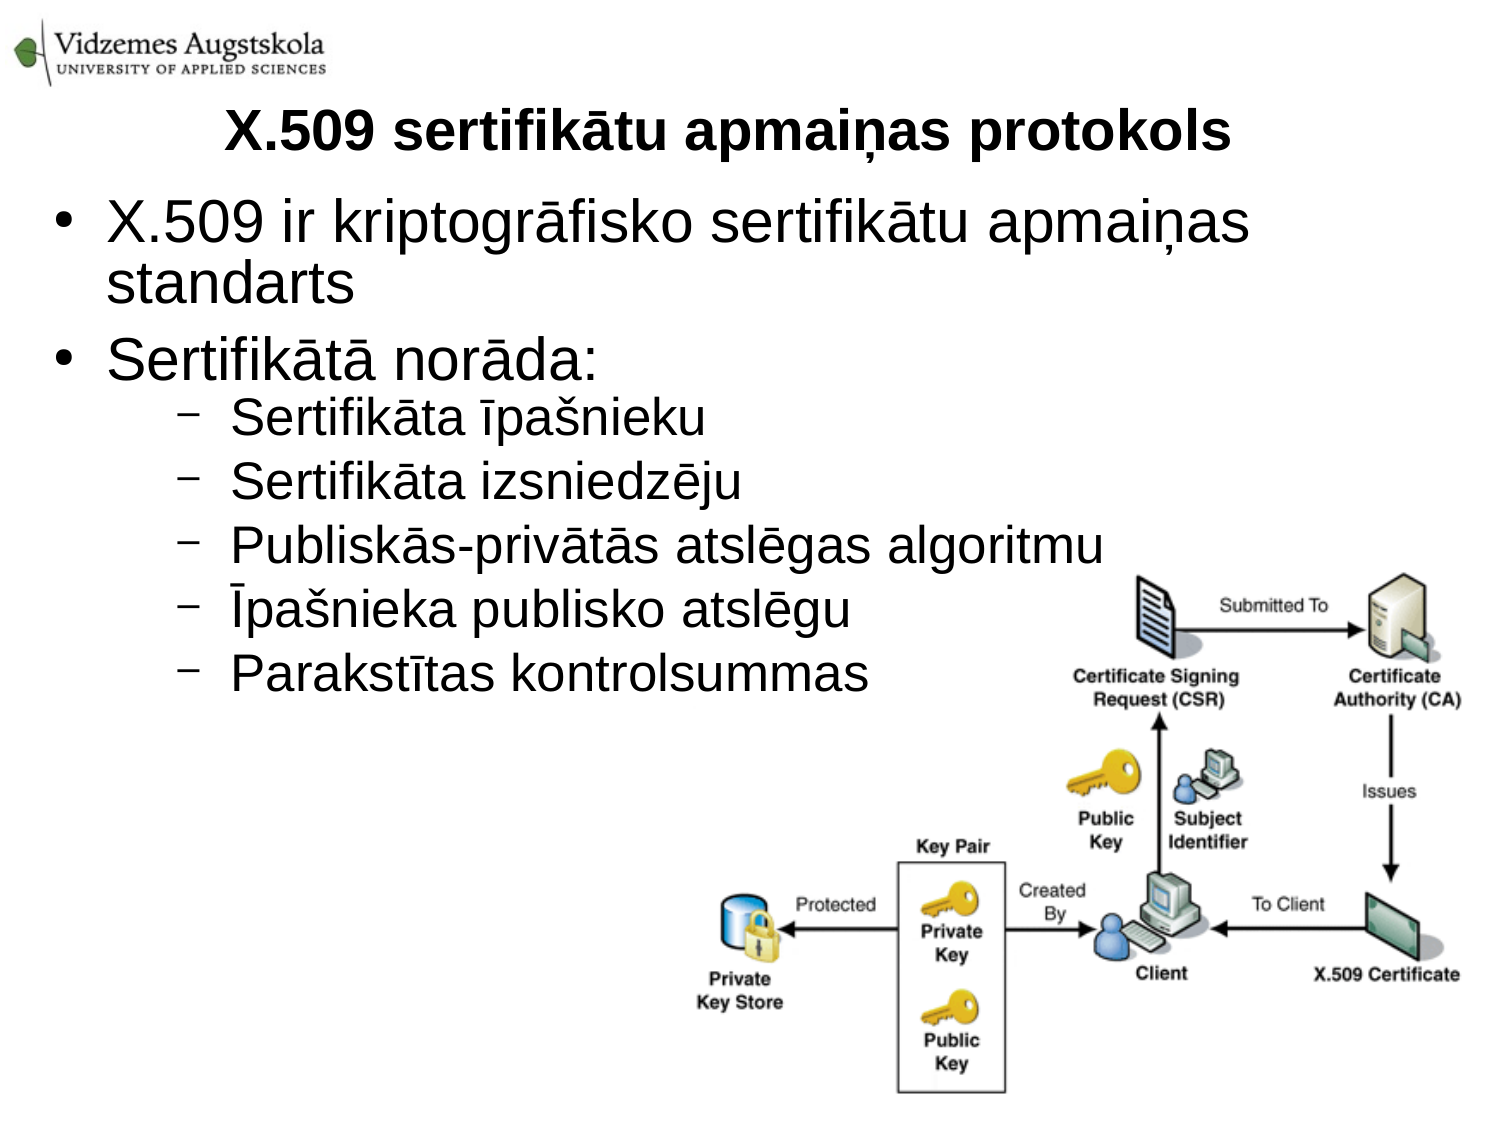

# X.509 sertifikātu apmaiņas protokols
X.509 ir kriptogrāfisko sertifikātu apmaiņas standarts
Sertifikātā norāda:
Sertifikāta īpašnieku
Sertifikāta izsniedzēju
Publiskās-privātās atslēgas algoritmu
Īpašnieka publisko atslēgu
Parakstītas kontrolsummas